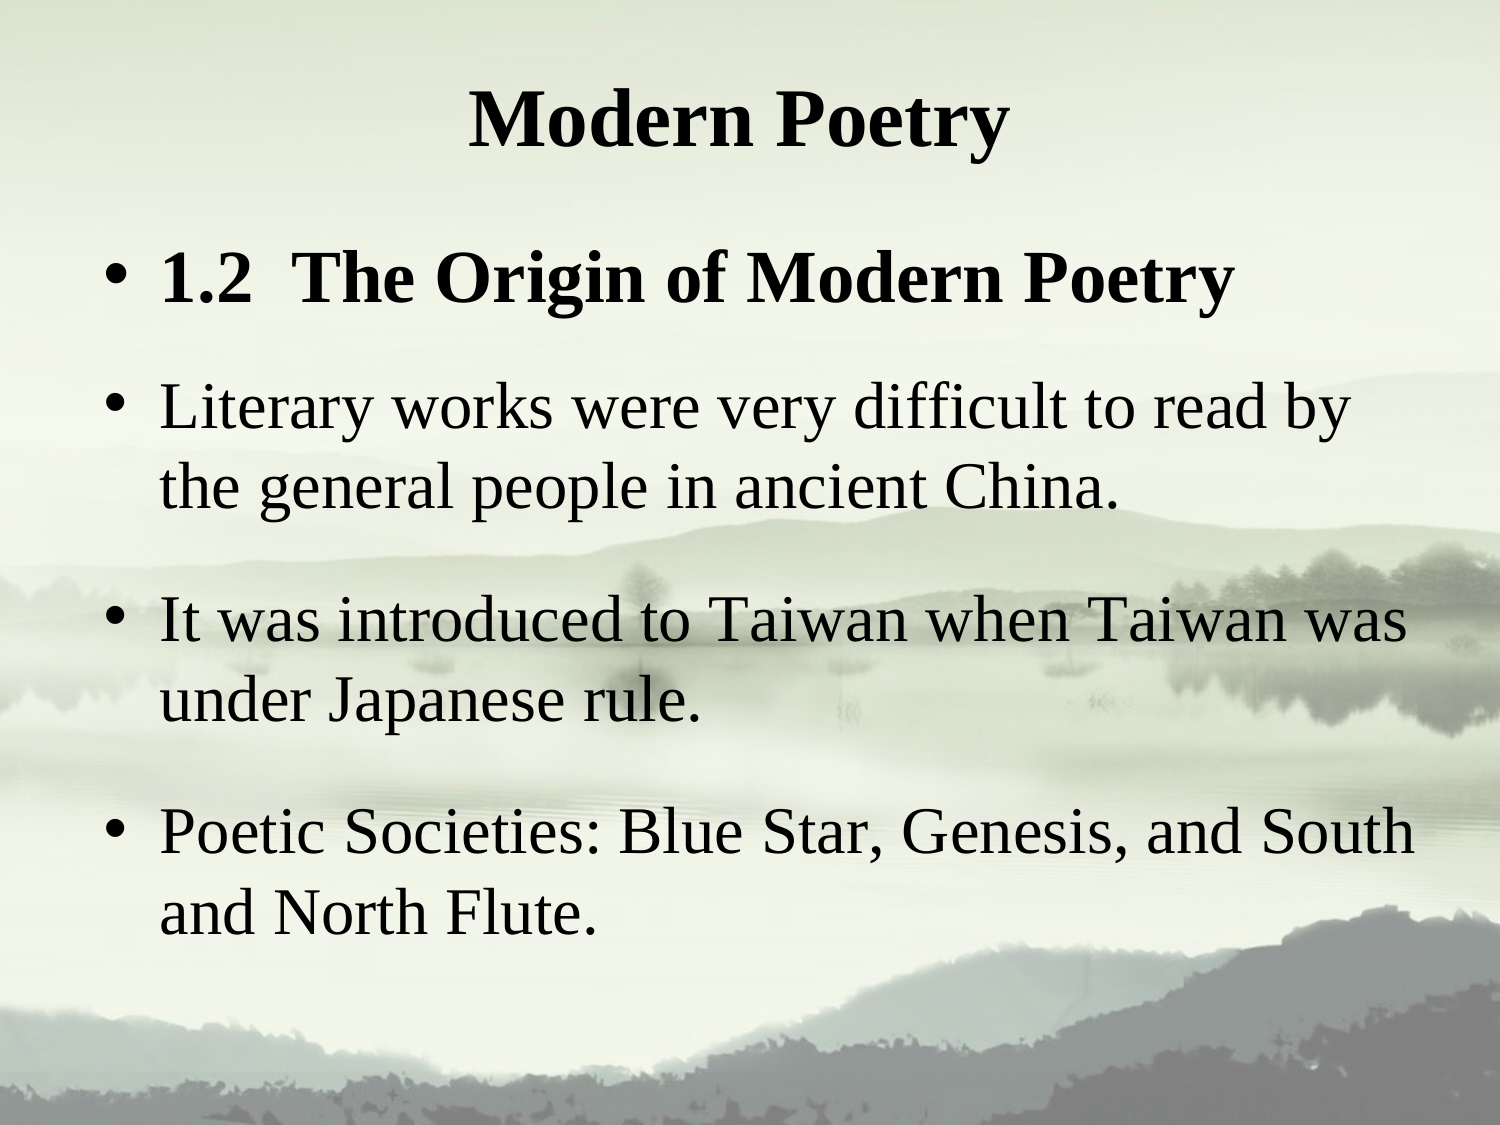

# Modern Poetry
1.2 The Origin of Modern Poetry
Literary works were very difficult to read by the general people in ancient China.
It was introduced to Taiwan when Taiwan was under Japanese rule.
Poetic Societies: Blue Star, Genesis, and South and North Flute.